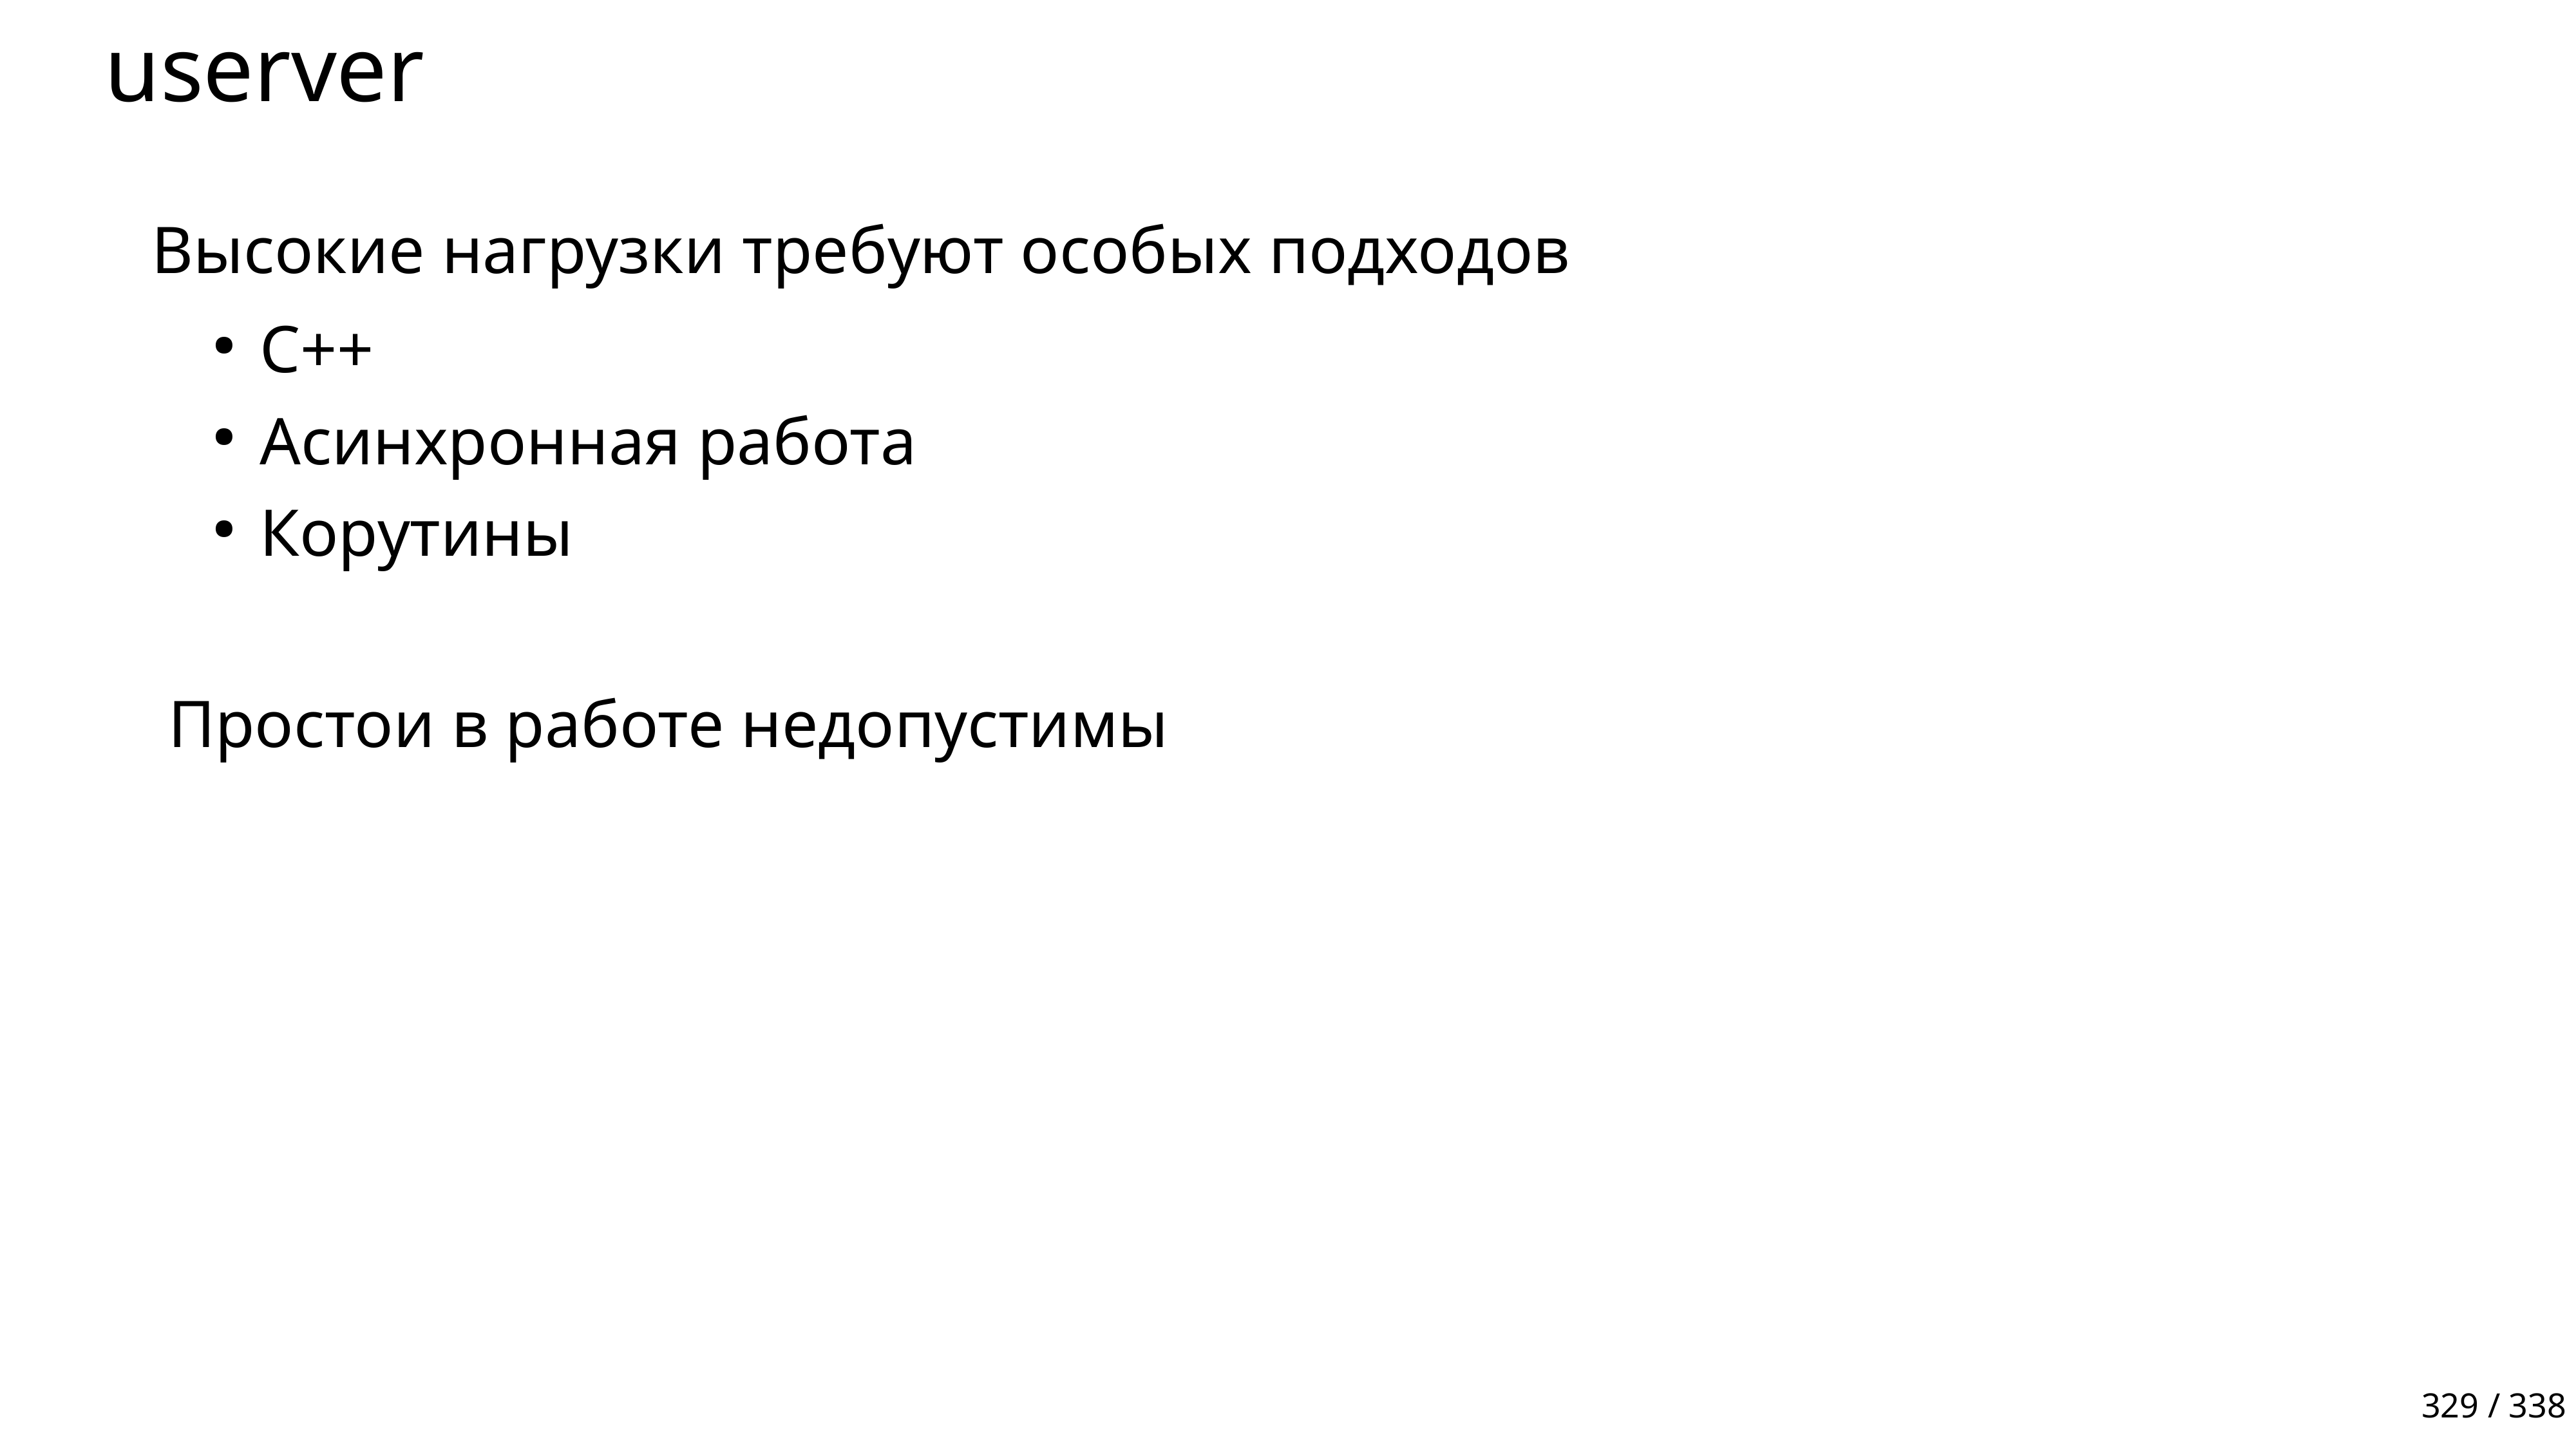

userver
# Высокие нагрузки требуют особых подходов
 С++
 Асинхронная работа
 Корутины
 Простои в работе недопустимы